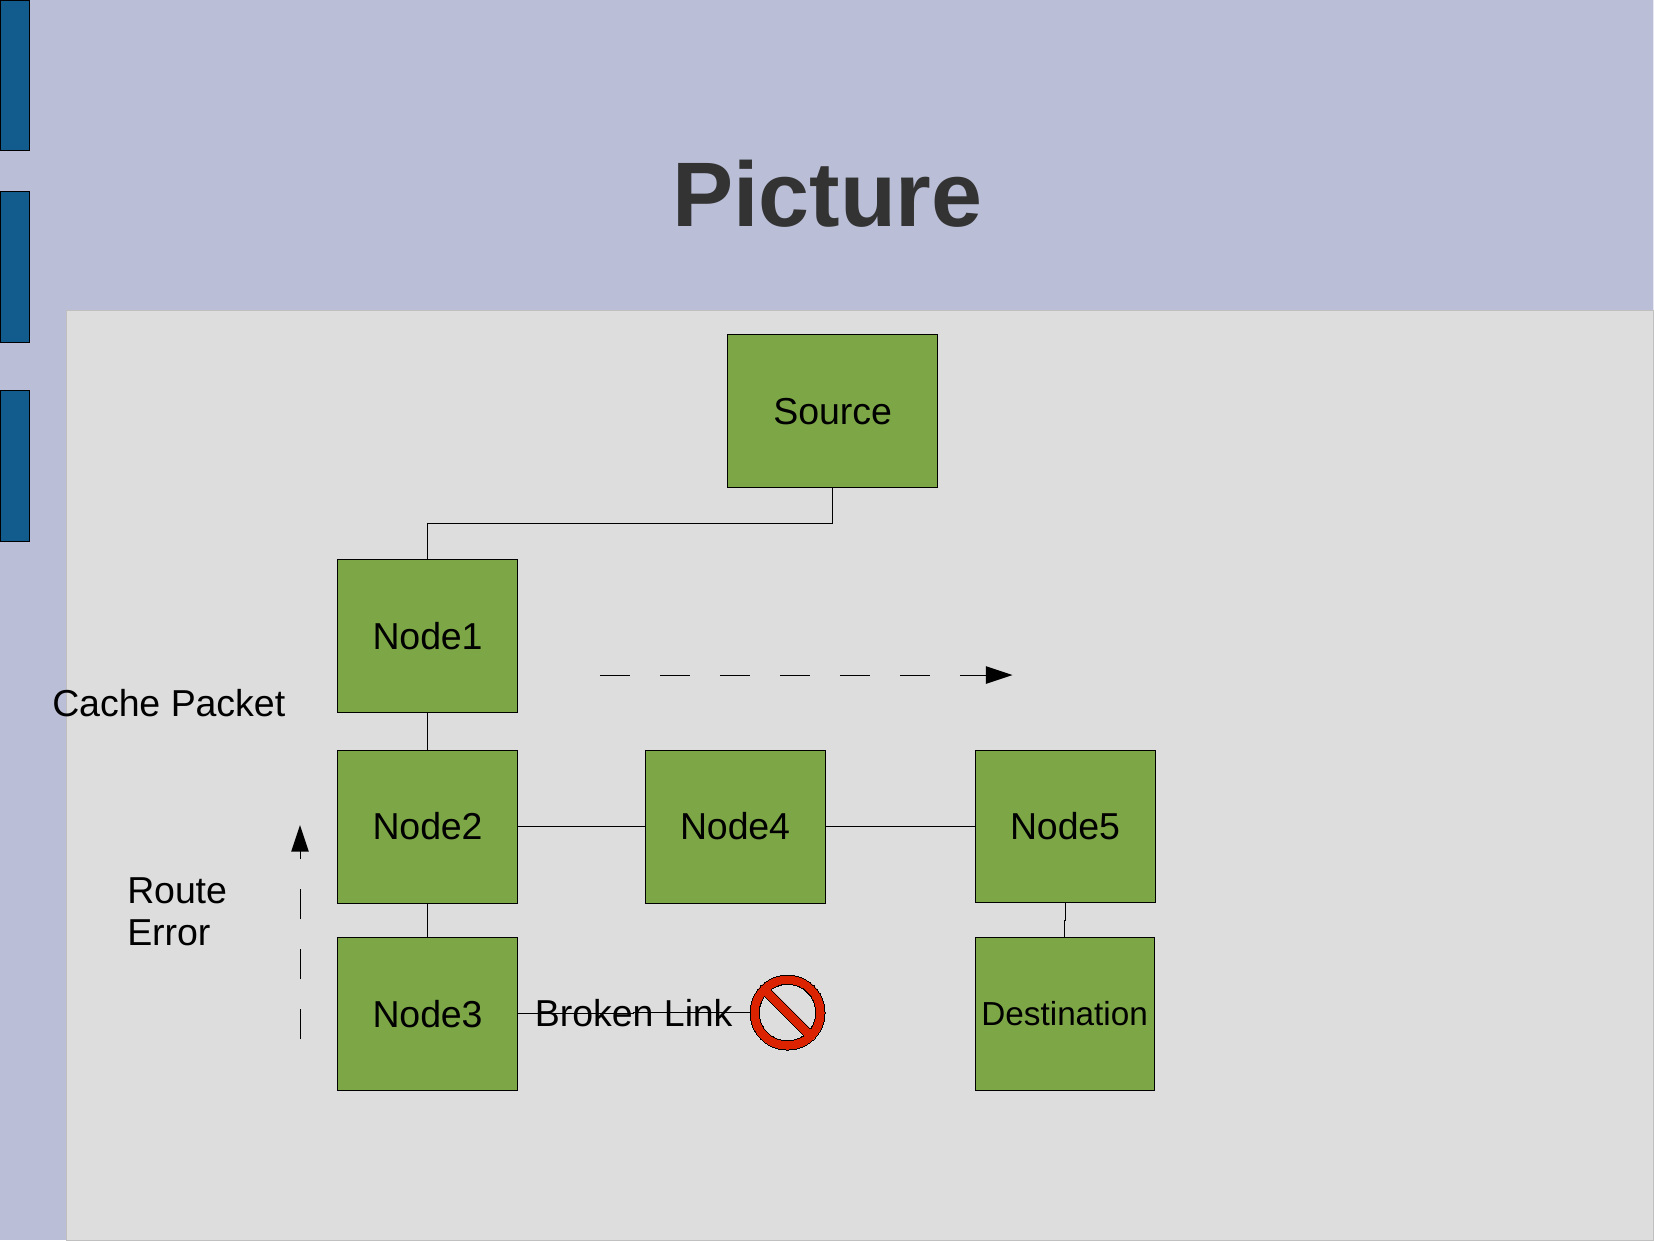

# Picture
Source
Node1
Cache Packet
Node2
Node4
Node5
Route
Error
Node3
Destination